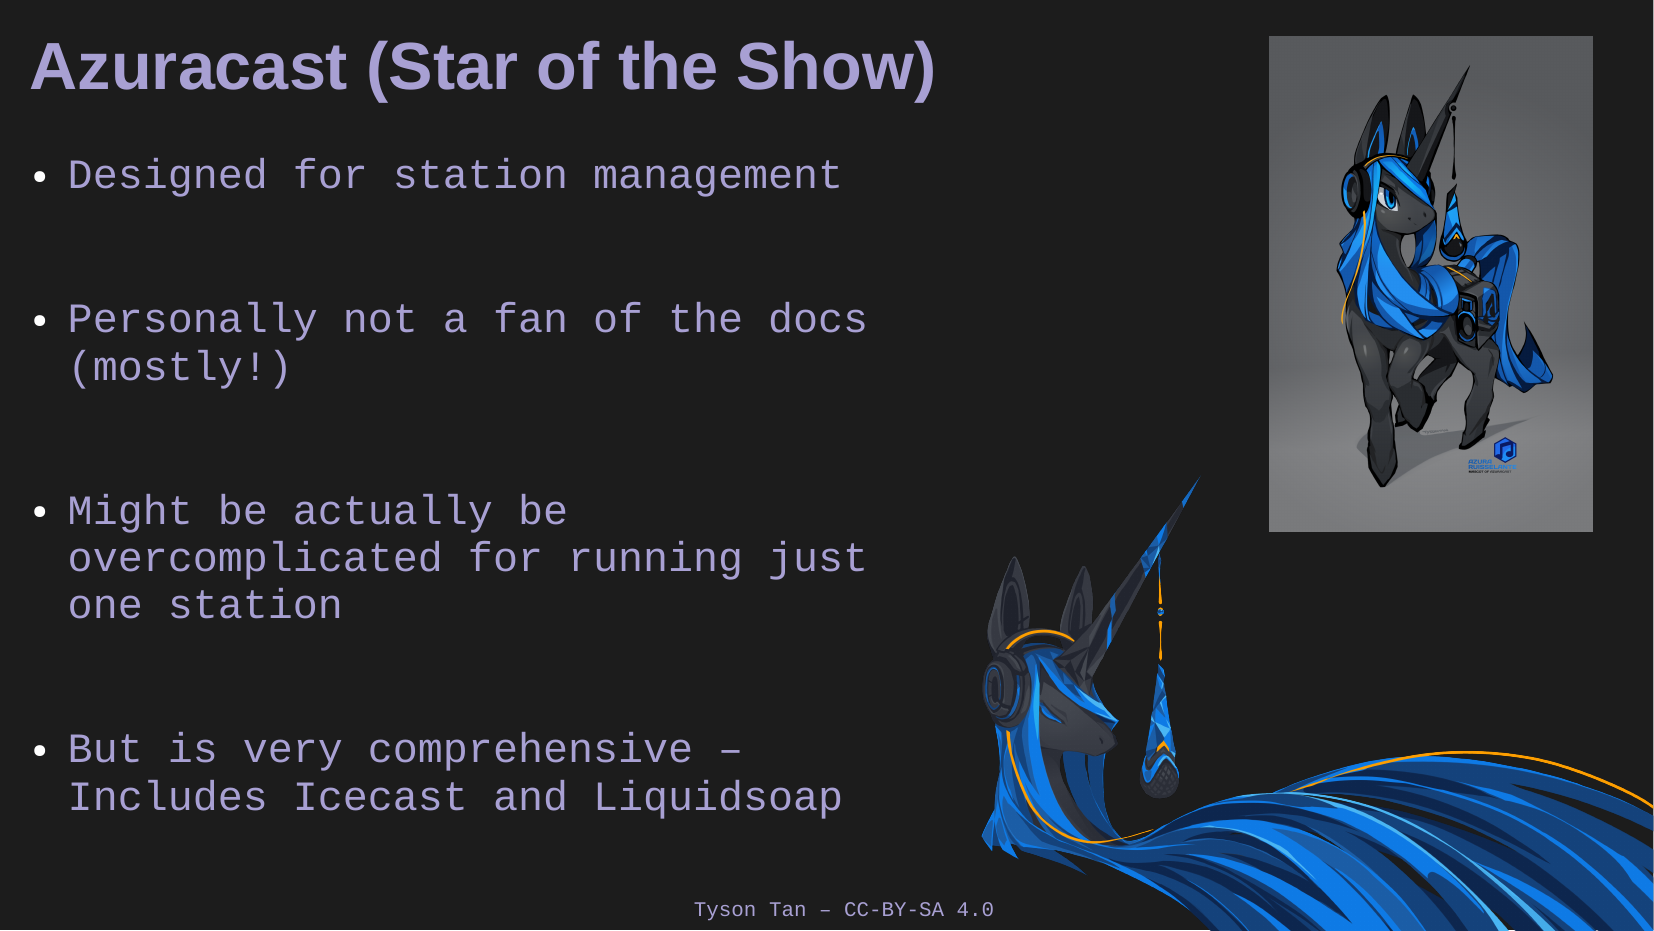

# Azuracast (Star of the Show)
Designed for station management
Personally not a fan of the docs (mostly!)
Might be actually be overcomplicated for running just one station
But is very comprehensive – Includes Icecast and Liquidsoap
Tyson Tan – CC-BY-SA 4.0